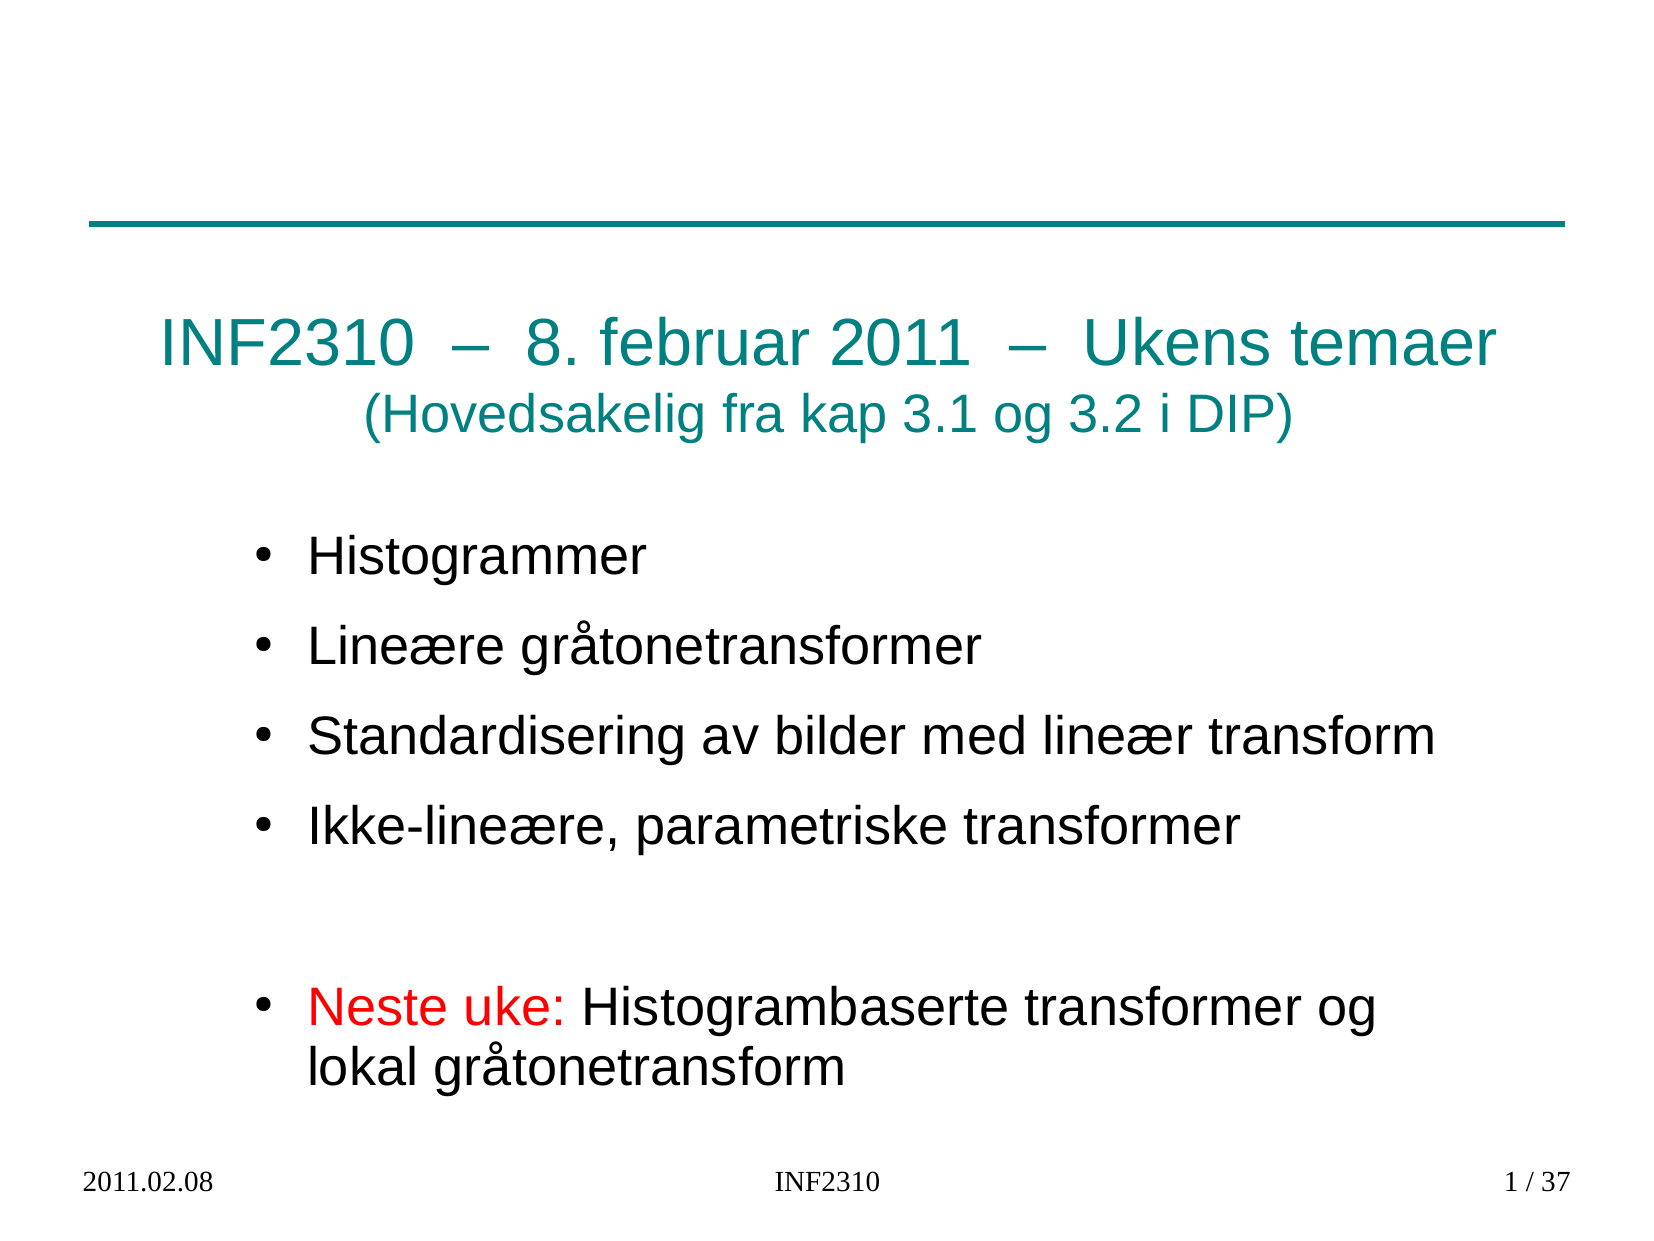

INF2310 – 8. februar 2011 – Ukens temaer
(Hovedsakelig fra kap 3.1 og 3.2 i DIP)
# Histogrammer
Lineære gråtonetransformer
Standardisering av bilder med lineær transform
Ikke-lineære, parametriske transformer
Neste uke: Histogrambaserte transformer og lokal gråtonetransform
2011.02.08
INF2310
1